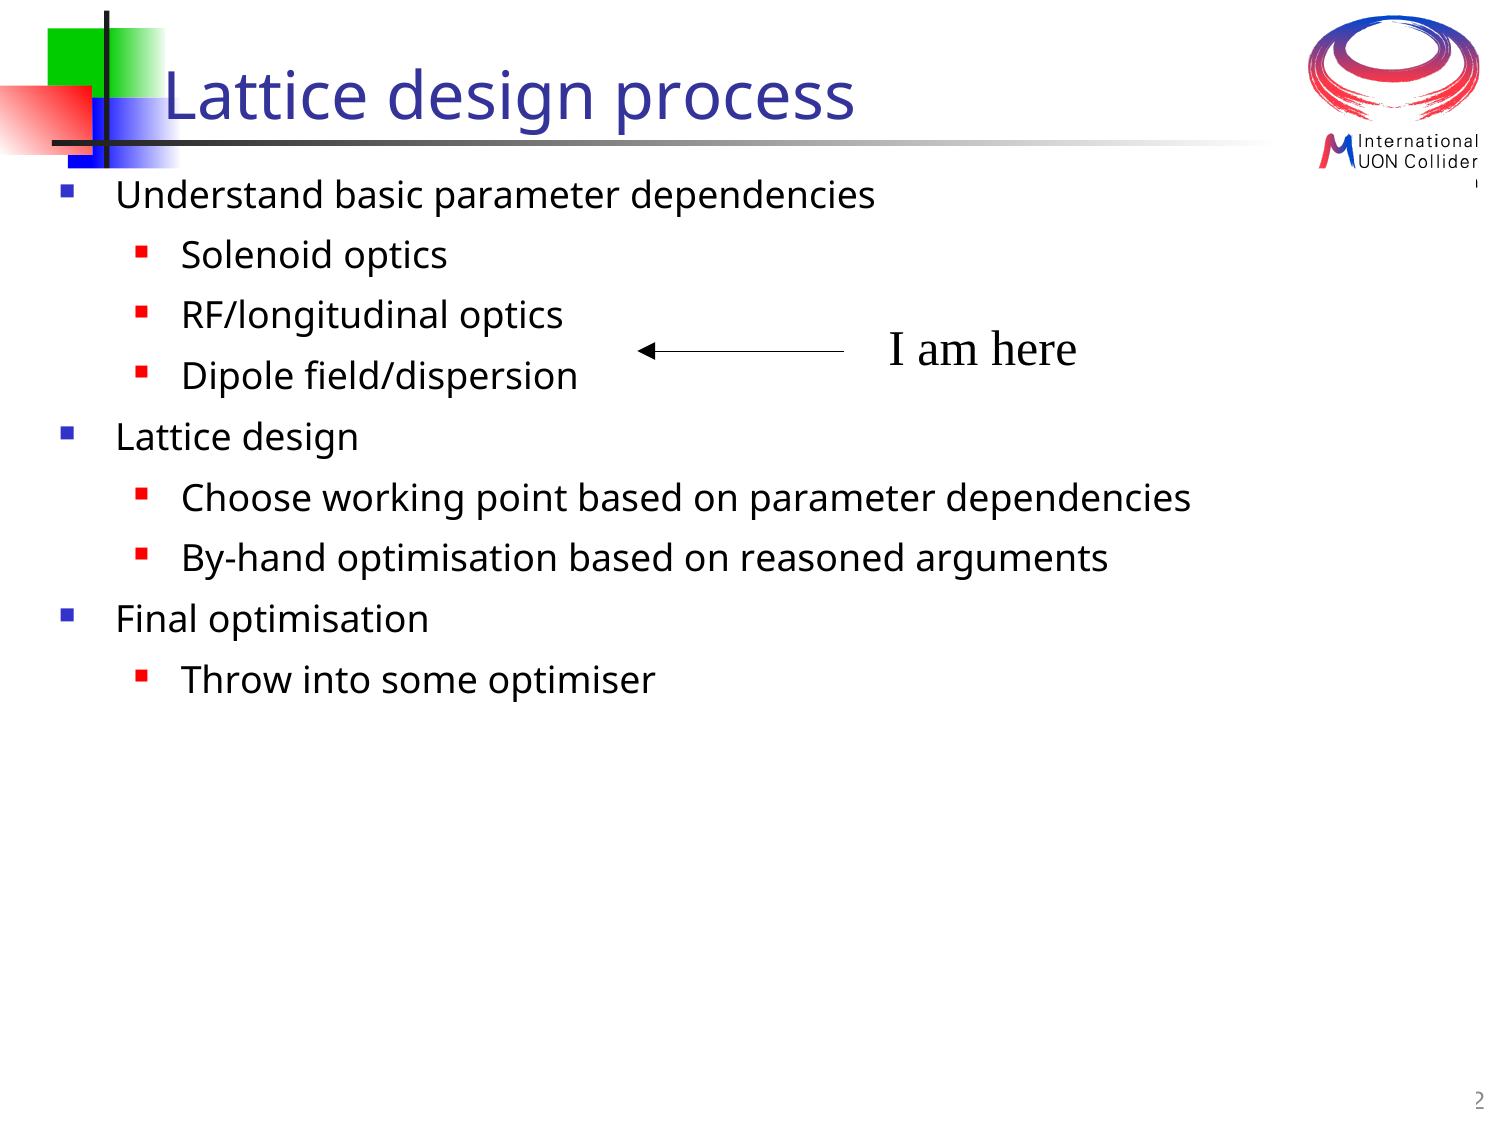

# Lattice design process
Understand basic parameter dependencies
Solenoid optics
RF/longitudinal optics
Dipole field/dispersion
Lattice design
Choose working point based on parameter dependencies
By-hand optimisation based on reasoned arguments
Final optimisation
Throw into some optimiser
I am here
2